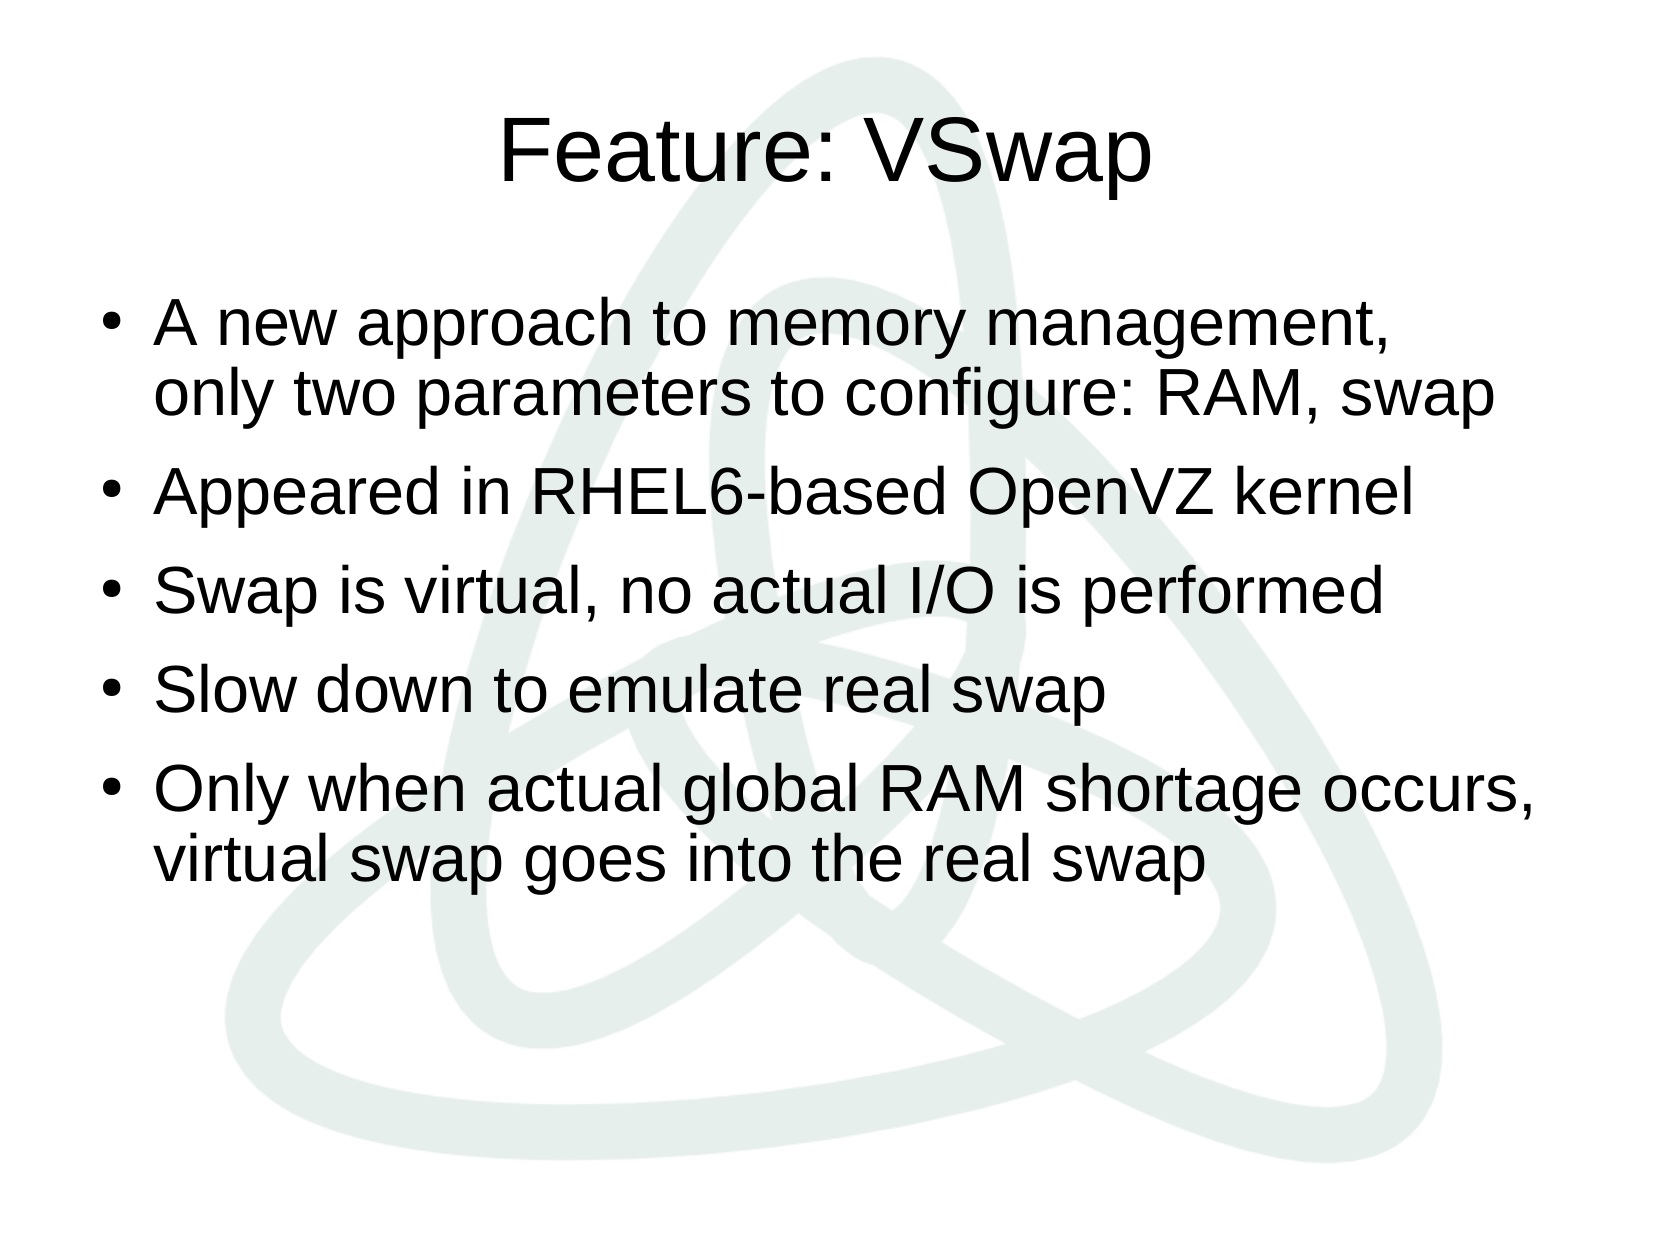

# Feature: VSwap
A new approach to memory management,
only two parameters to configure: RAM, swap
Appeared in RHEL6-based OpenVZ kernel
Swap is virtual, no actual I/O is performed
Slow down to emulate real swap
Only when actual global RAM shortage occurs,
virtual swap goes into the real swap